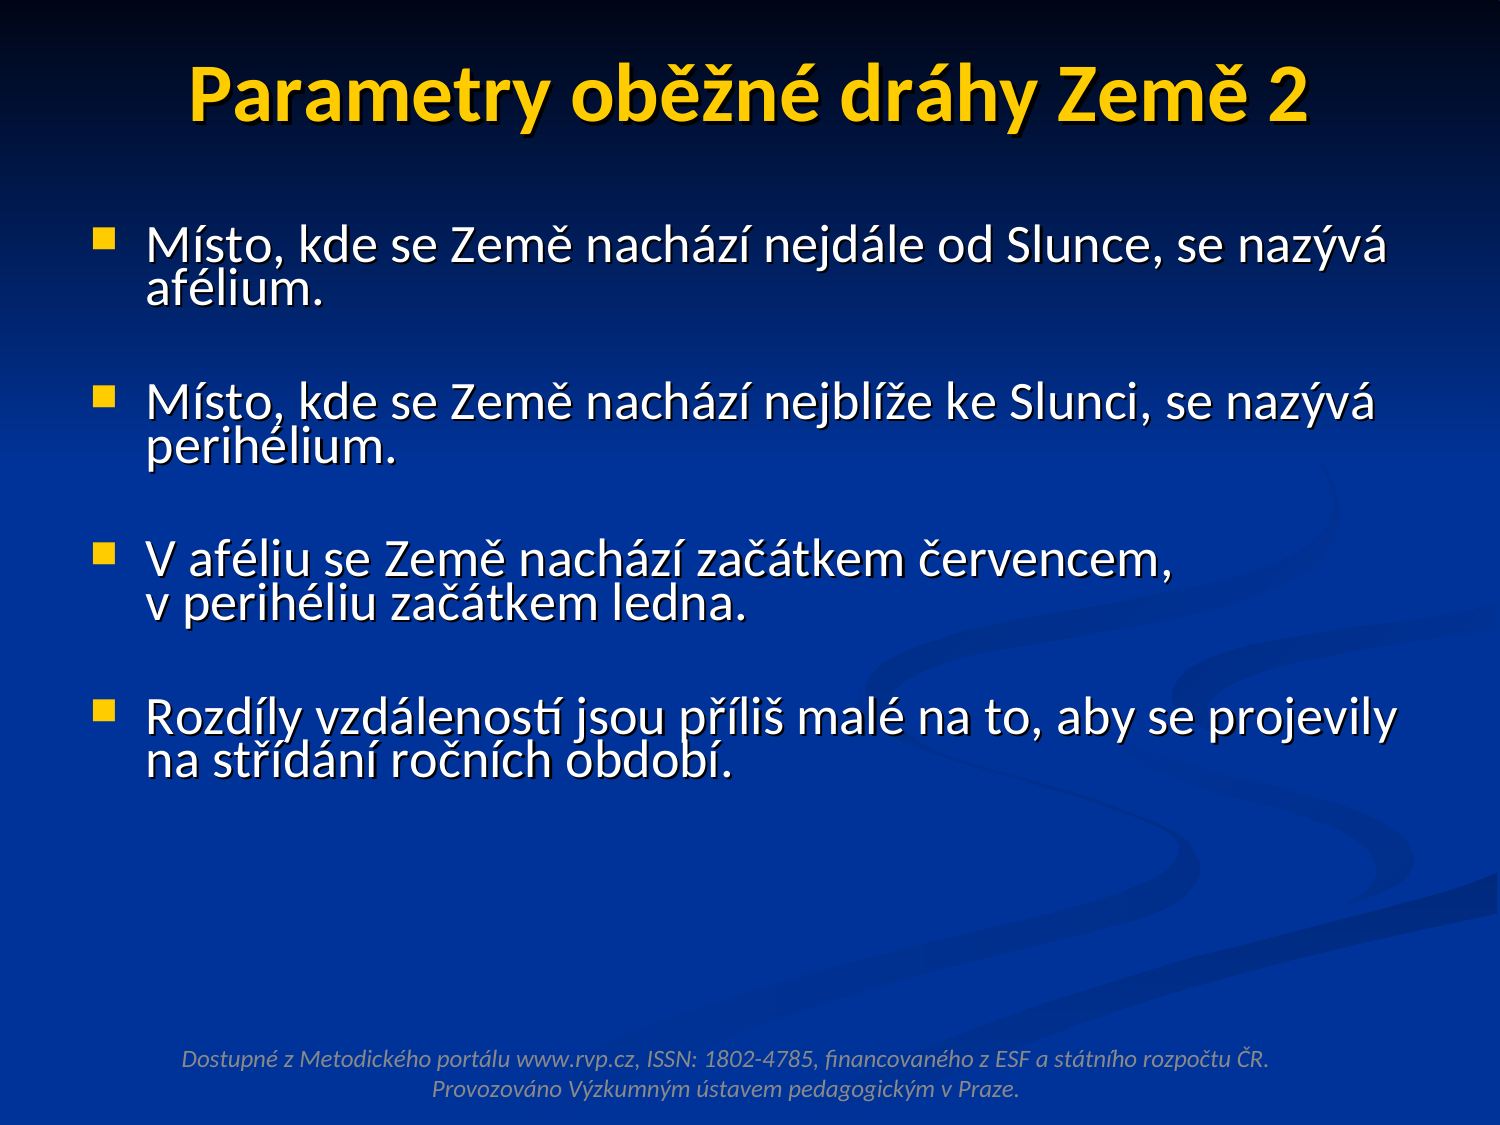

# Parametry oběžné dráhy Země 2
Místo, kde se Země nachází nejdále od Slunce, se nazývá afélium.
Místo, kde se Země nachází nejblíže ke Slunci, se nazývá perihélium.
V aféliu se Země nachází začátkem červencem,
v perihéliu začátkem ledna.
Rozdíly vzdáleností jsou příliš malé na to, aby se projevily na střídání ročních období.
Dostupné z Metodického portálu www.rvp.cz, ISSN: 1802-4785, financovaného z ESF a státního rozpočtu ČR. Provozováno Výzkumným ústavem pedagogickým v Praze.